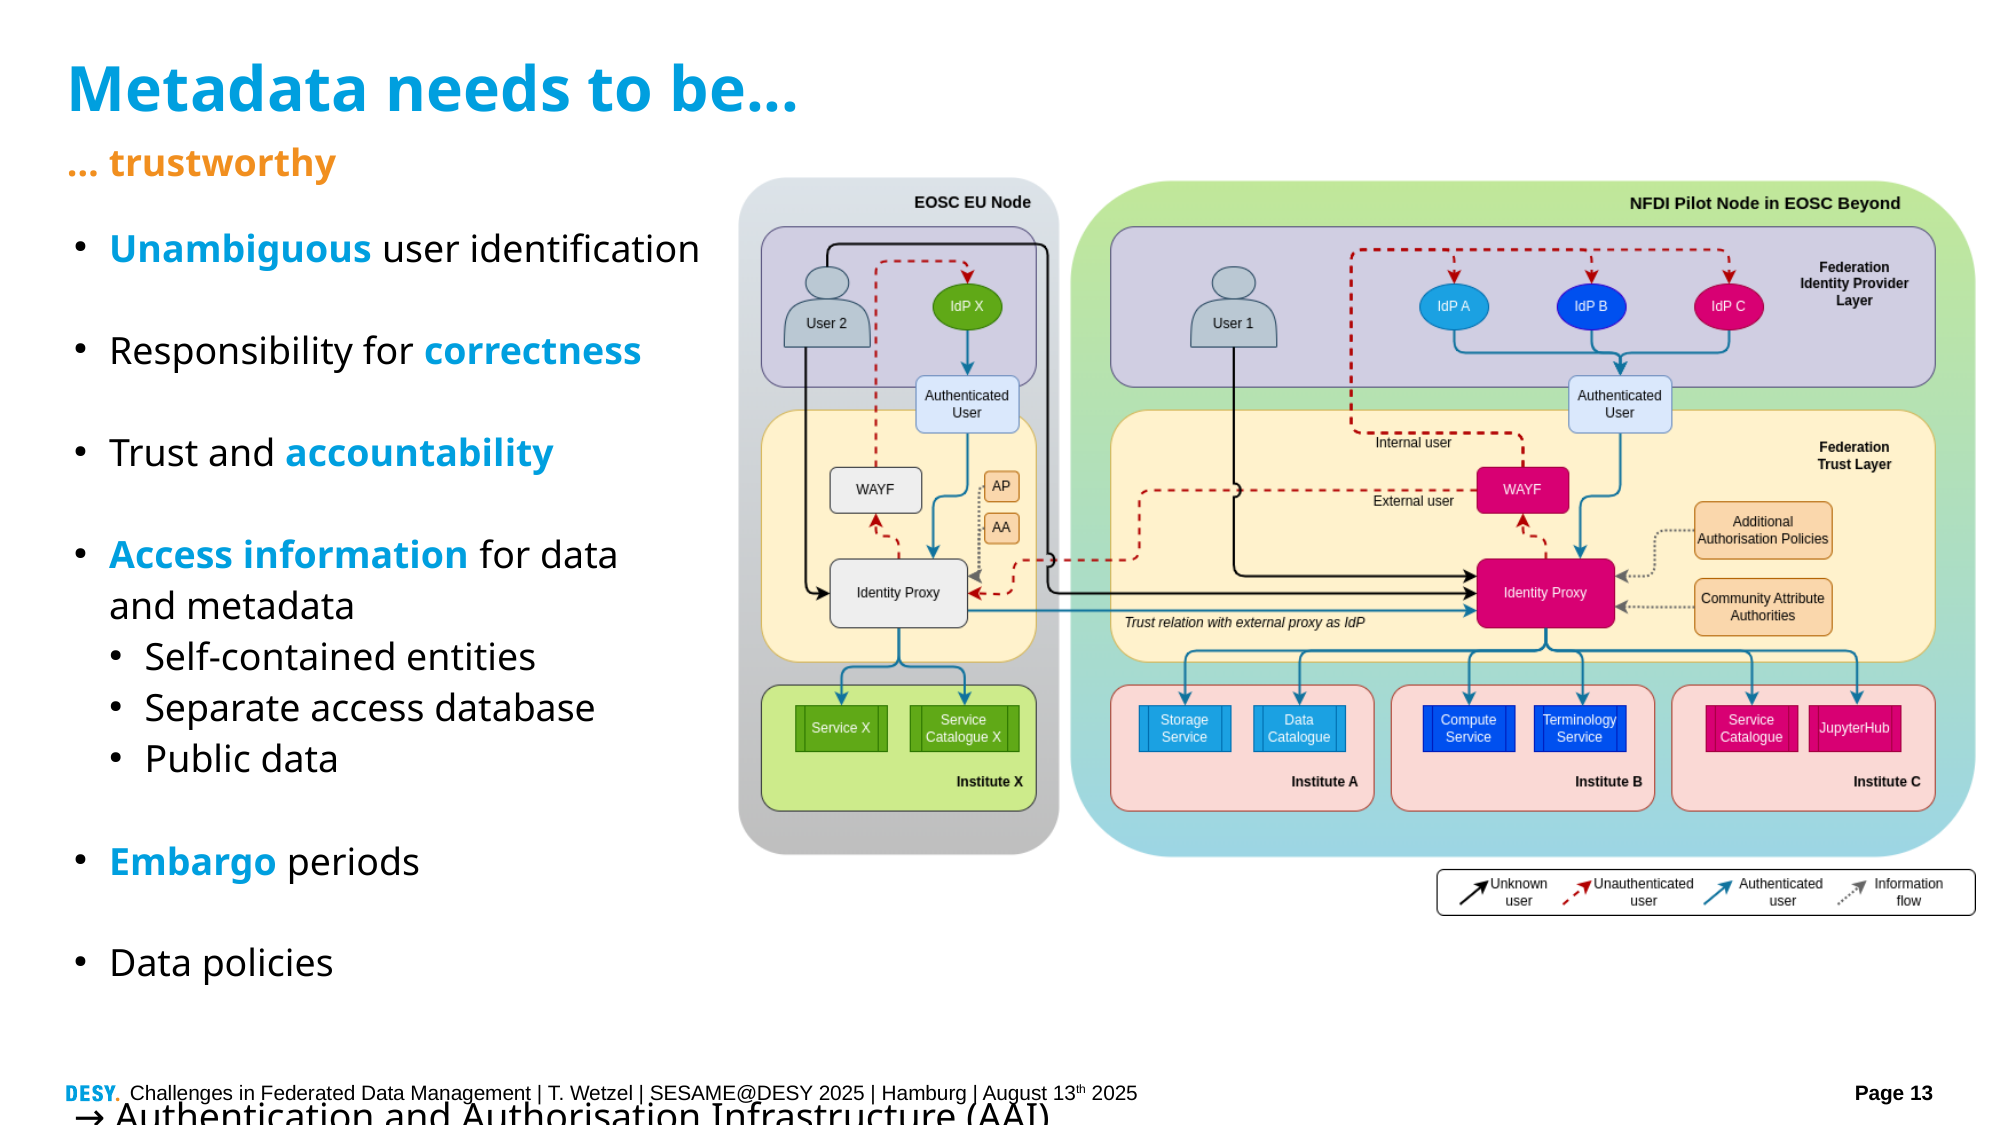

# Metadata needs to be...
… trustworthy
Unambiguous user identification
Responsibility for correctness
Trust and accountability
Access information for data
and metadata
Self-contained entities
Separate access database
Public data
Embargo periods
Data policies
→ Authentication and Authorisation Infrastructure (AAI)
| Presentation Title | Name Surname, Date (Edit by "Insert > Header and Footer")